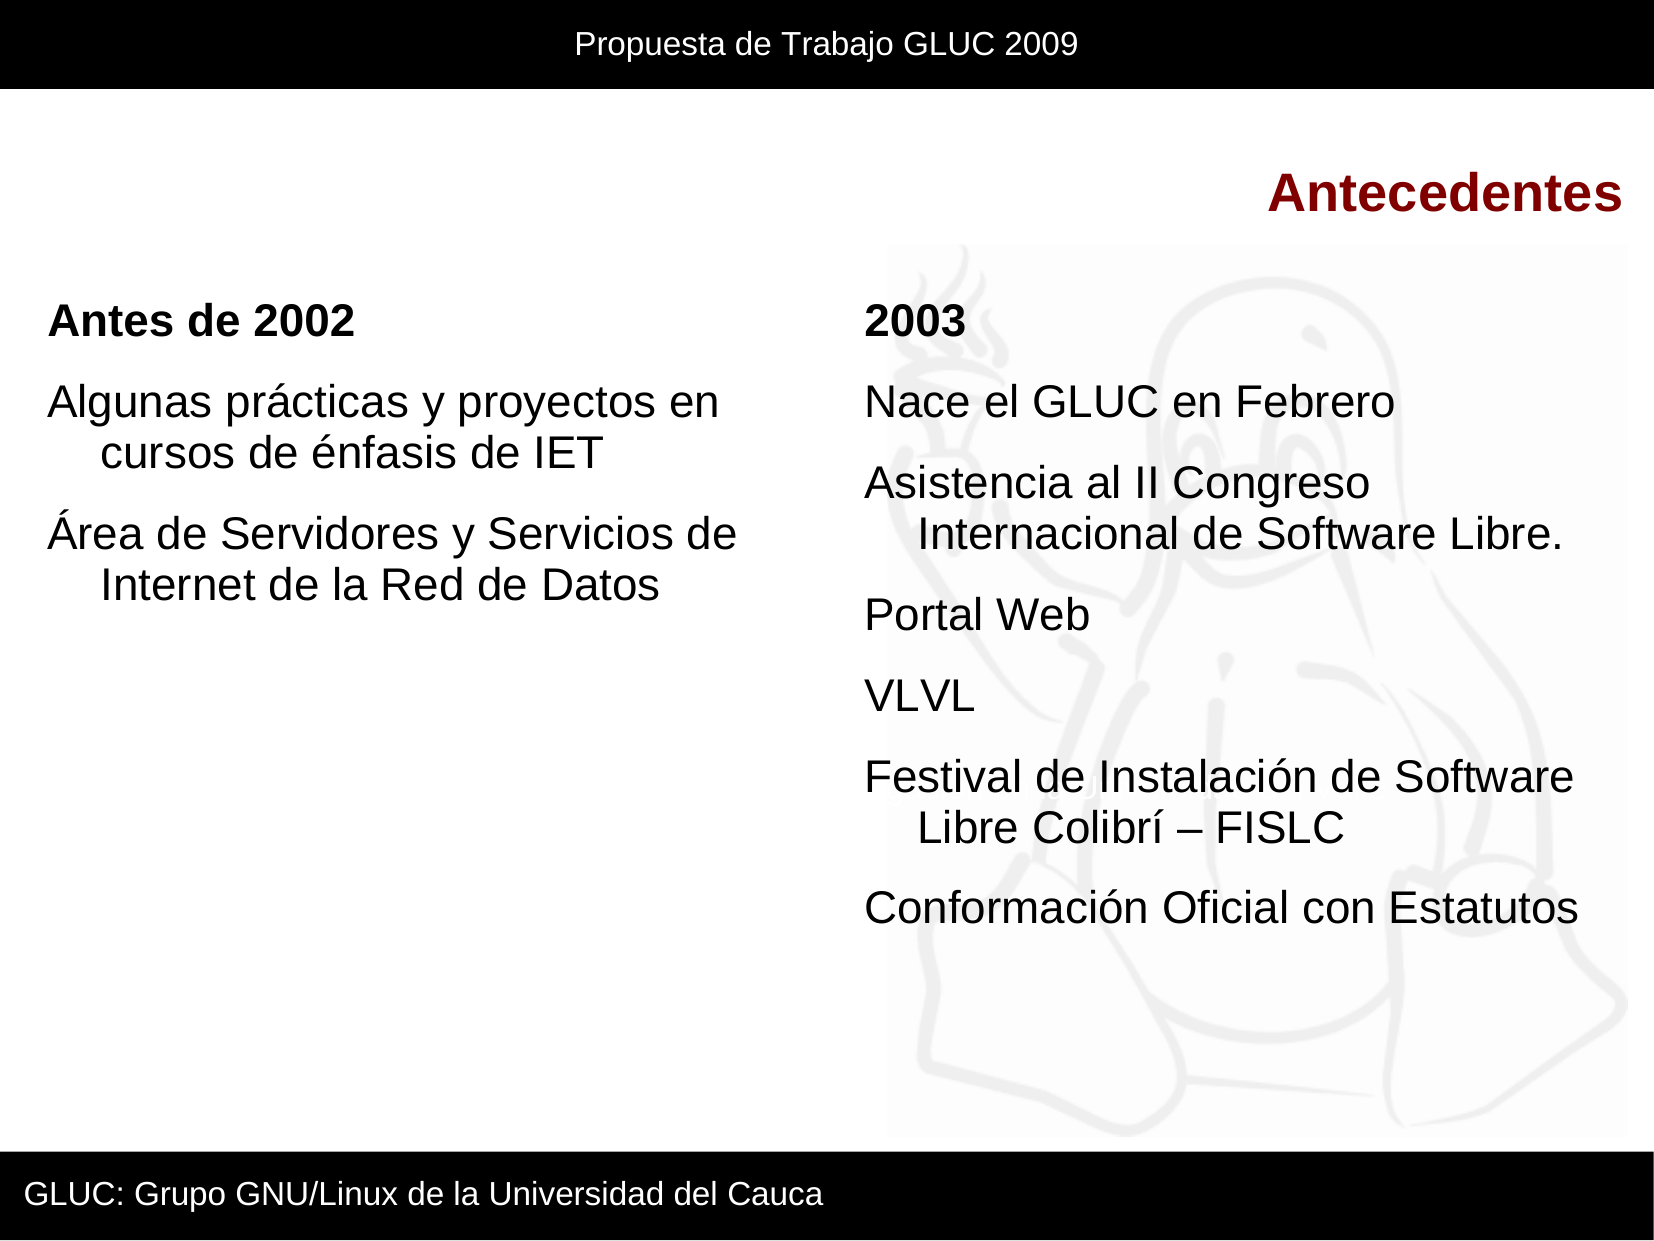

# Antecedentes
Antes de 2002
Algunas prácticas y proyectos en cursos de énfasis de IET
Área de Servidores y Servicios de Internet de la Red de Datos
2003
Nace el GLUC en Febrero
Asistencia al II Congreso Internacional de Software Libre.
Portal Web
VLVL
Festival de Instalación de Software Libre Colibrí – FISLC
Conformación Oficial con Estatutos